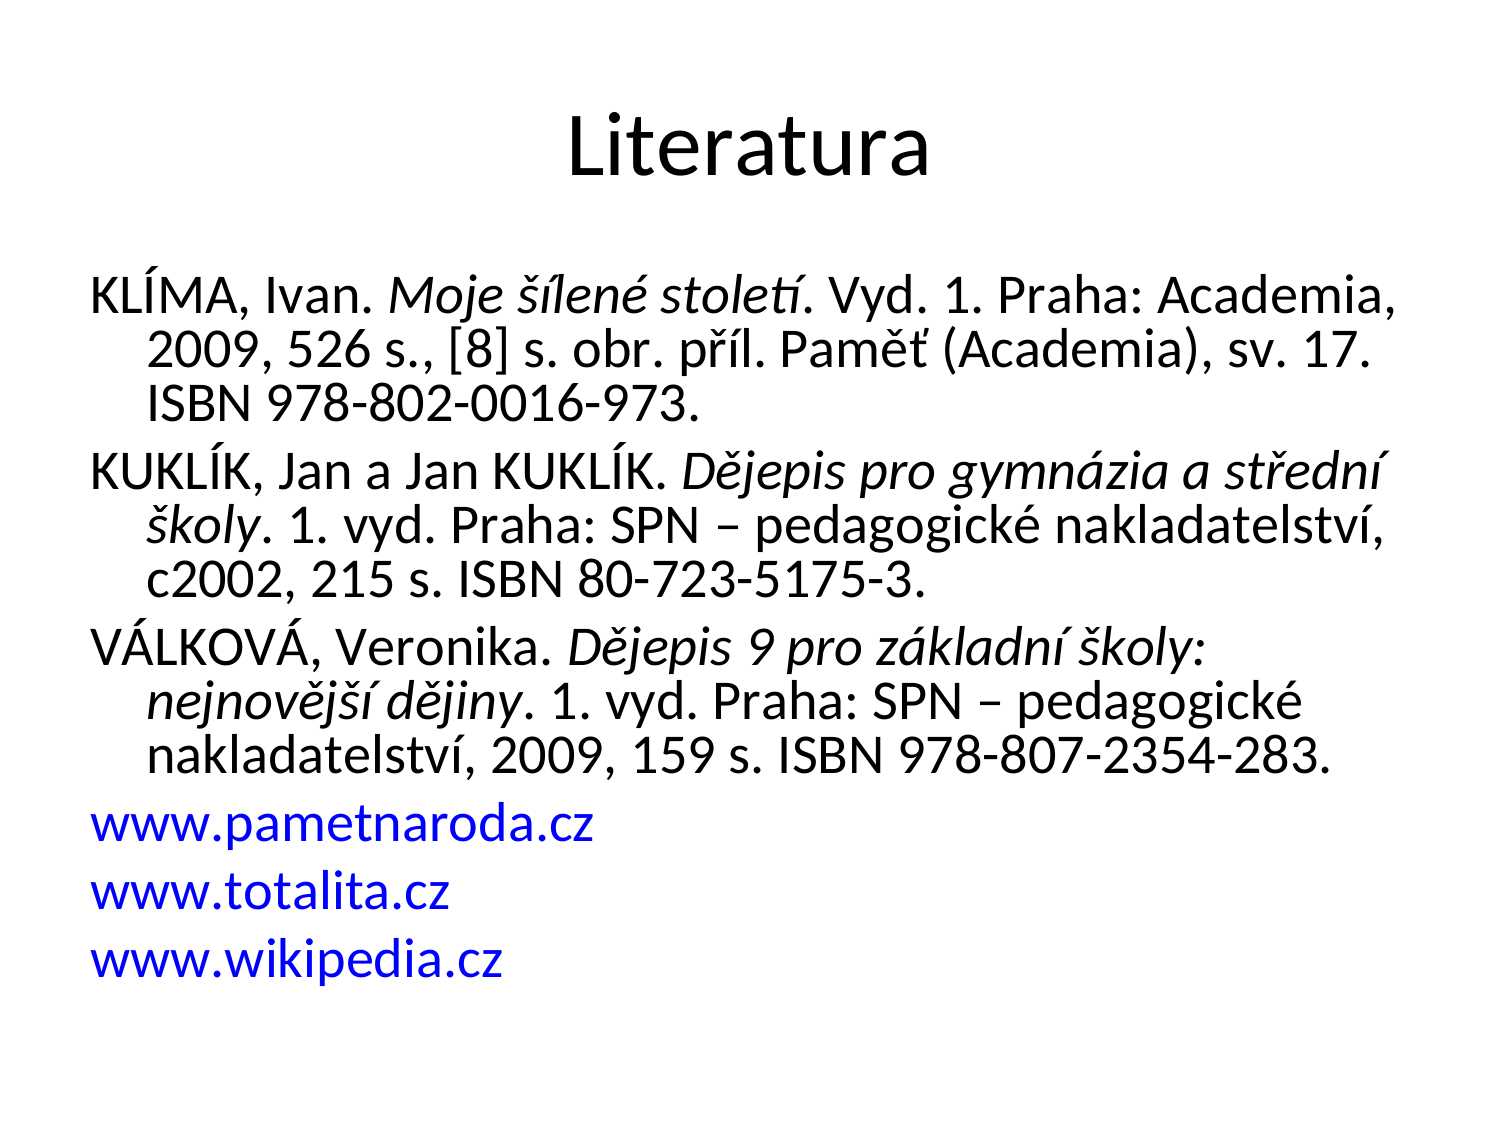

# Literatura
KLÍMA, Ivan. Moje šílené století. Vyd. 1. Praha: Academia, 2009, 526 s., [8] s. obr. příl. Paměť (Academia), sv. 17. ISBN 978-802-0016-973.
KUKLÍK, Jan a Jan KUKLÍK. Dějepis pro gymnázia a střední školy. 1. vyd. Praha: SPN – pedagogické nakladatelství, c2002, 215 s. ISBN 80-723-5175-3.
VÁLKOVÁ, Veronika. Dějepis 9 pro základní školy: nejnovější dějiny. 1. vyd. Praha: SPN – pedagogické nakladatelství, 2009, 159 s. ISBN 978-807-2354-283.
www.pametnaroda.cz
www.totalita.cz
www.wikipedia.cz